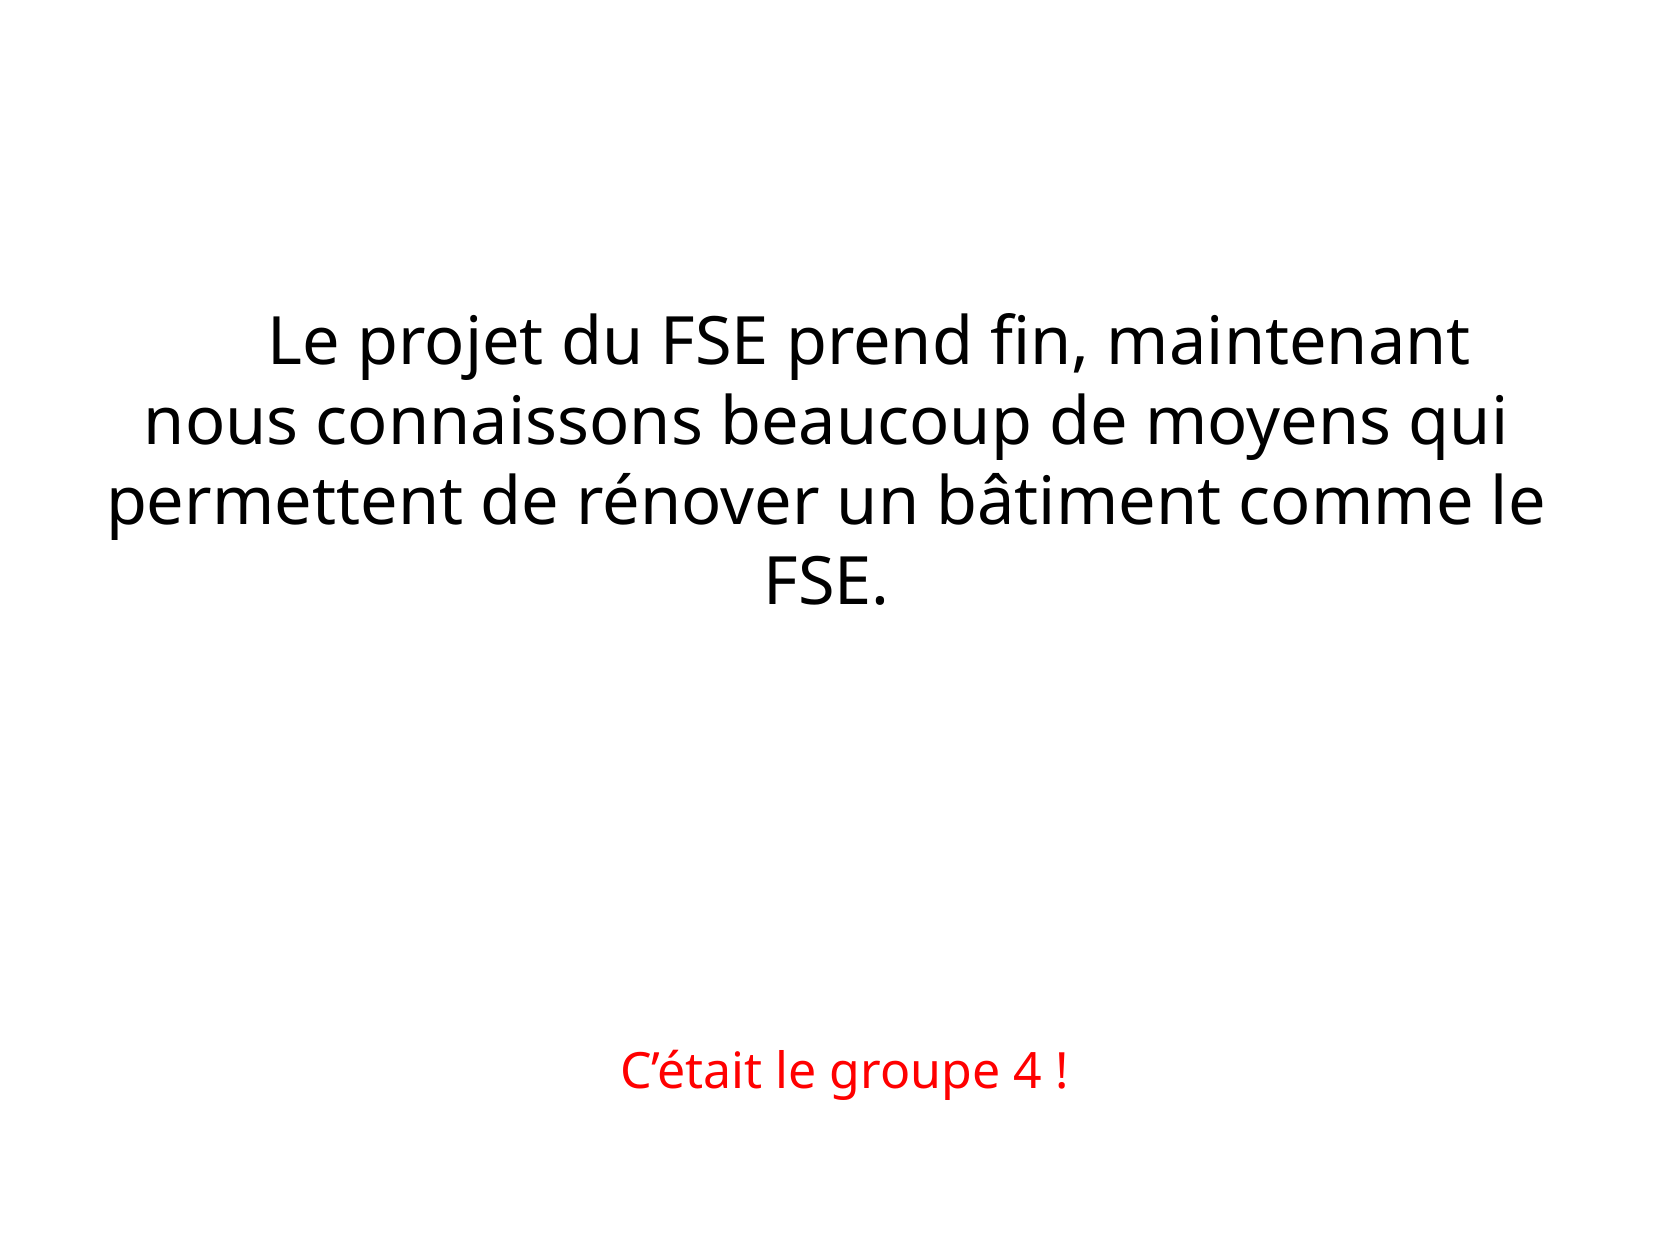

# Le projet du FSE prend fin, maintenant nous connaissons beaucoup de moyens qui permettent de rénover un bâtiment comme le FSE.
C’était le groupe 4 !